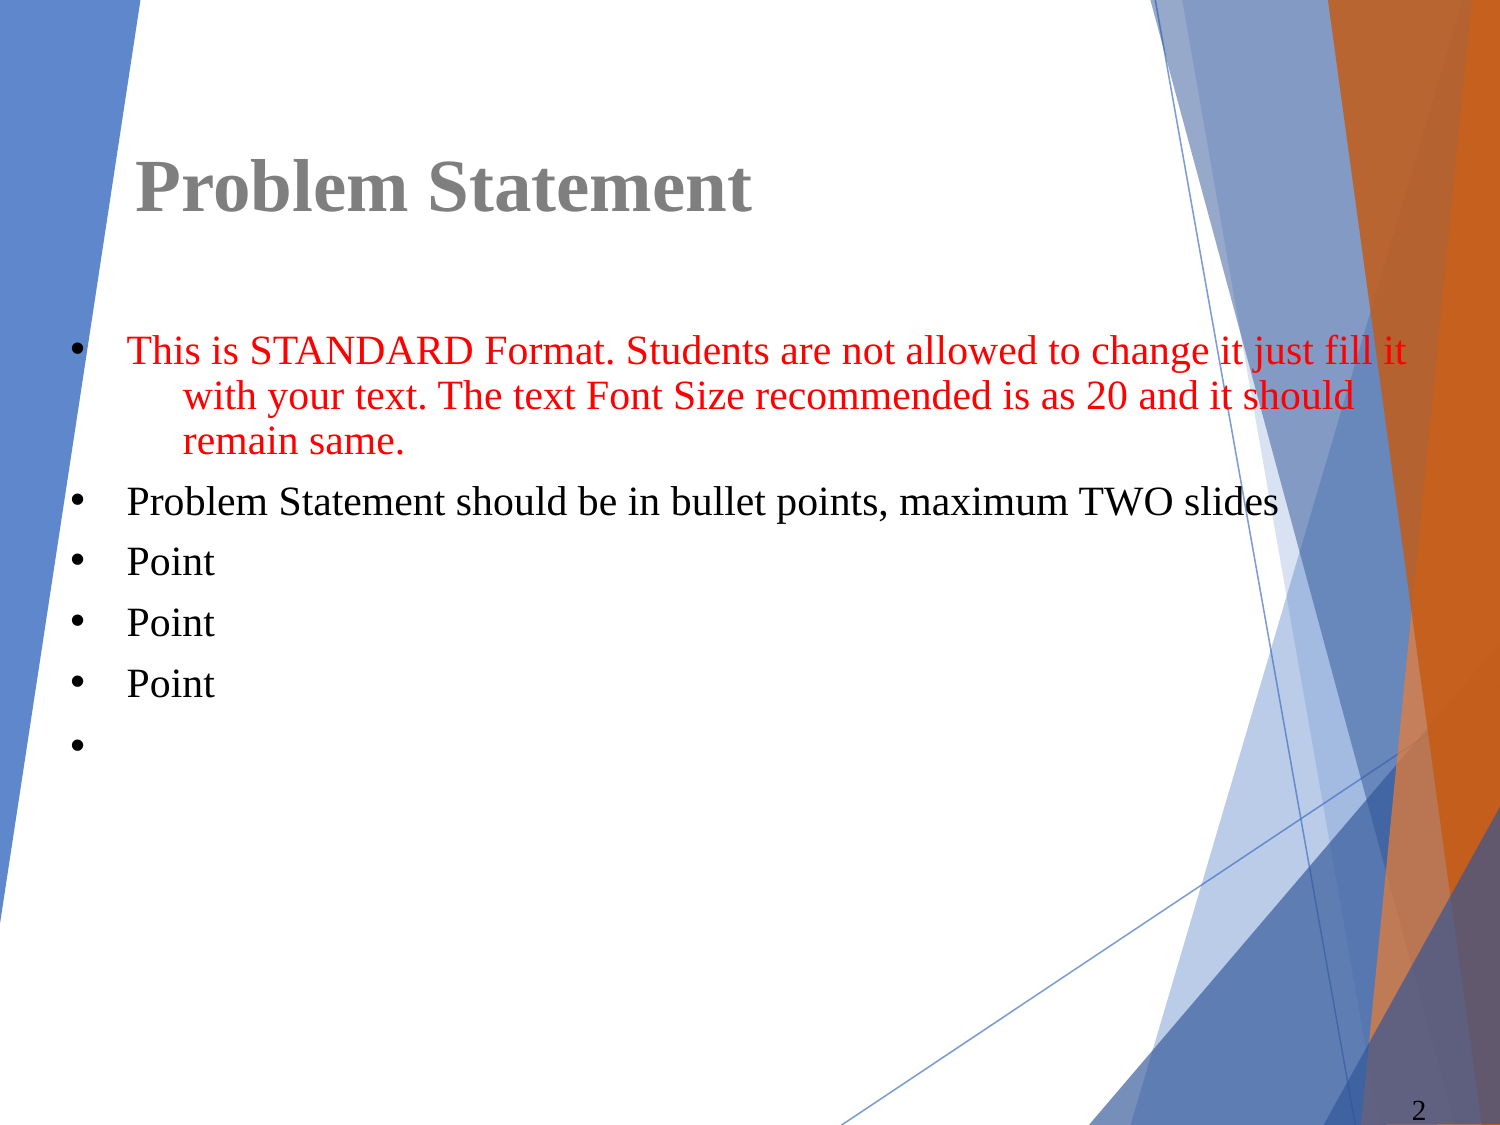

# Problem Statement
This is STANDARD Format. Students are not allowed to change it just fill it with your text. The text Font Size recommended is as 20 and it should remain same.
Problem Statement should be in bullet points, maximum TWO slides
Point
Point
Point